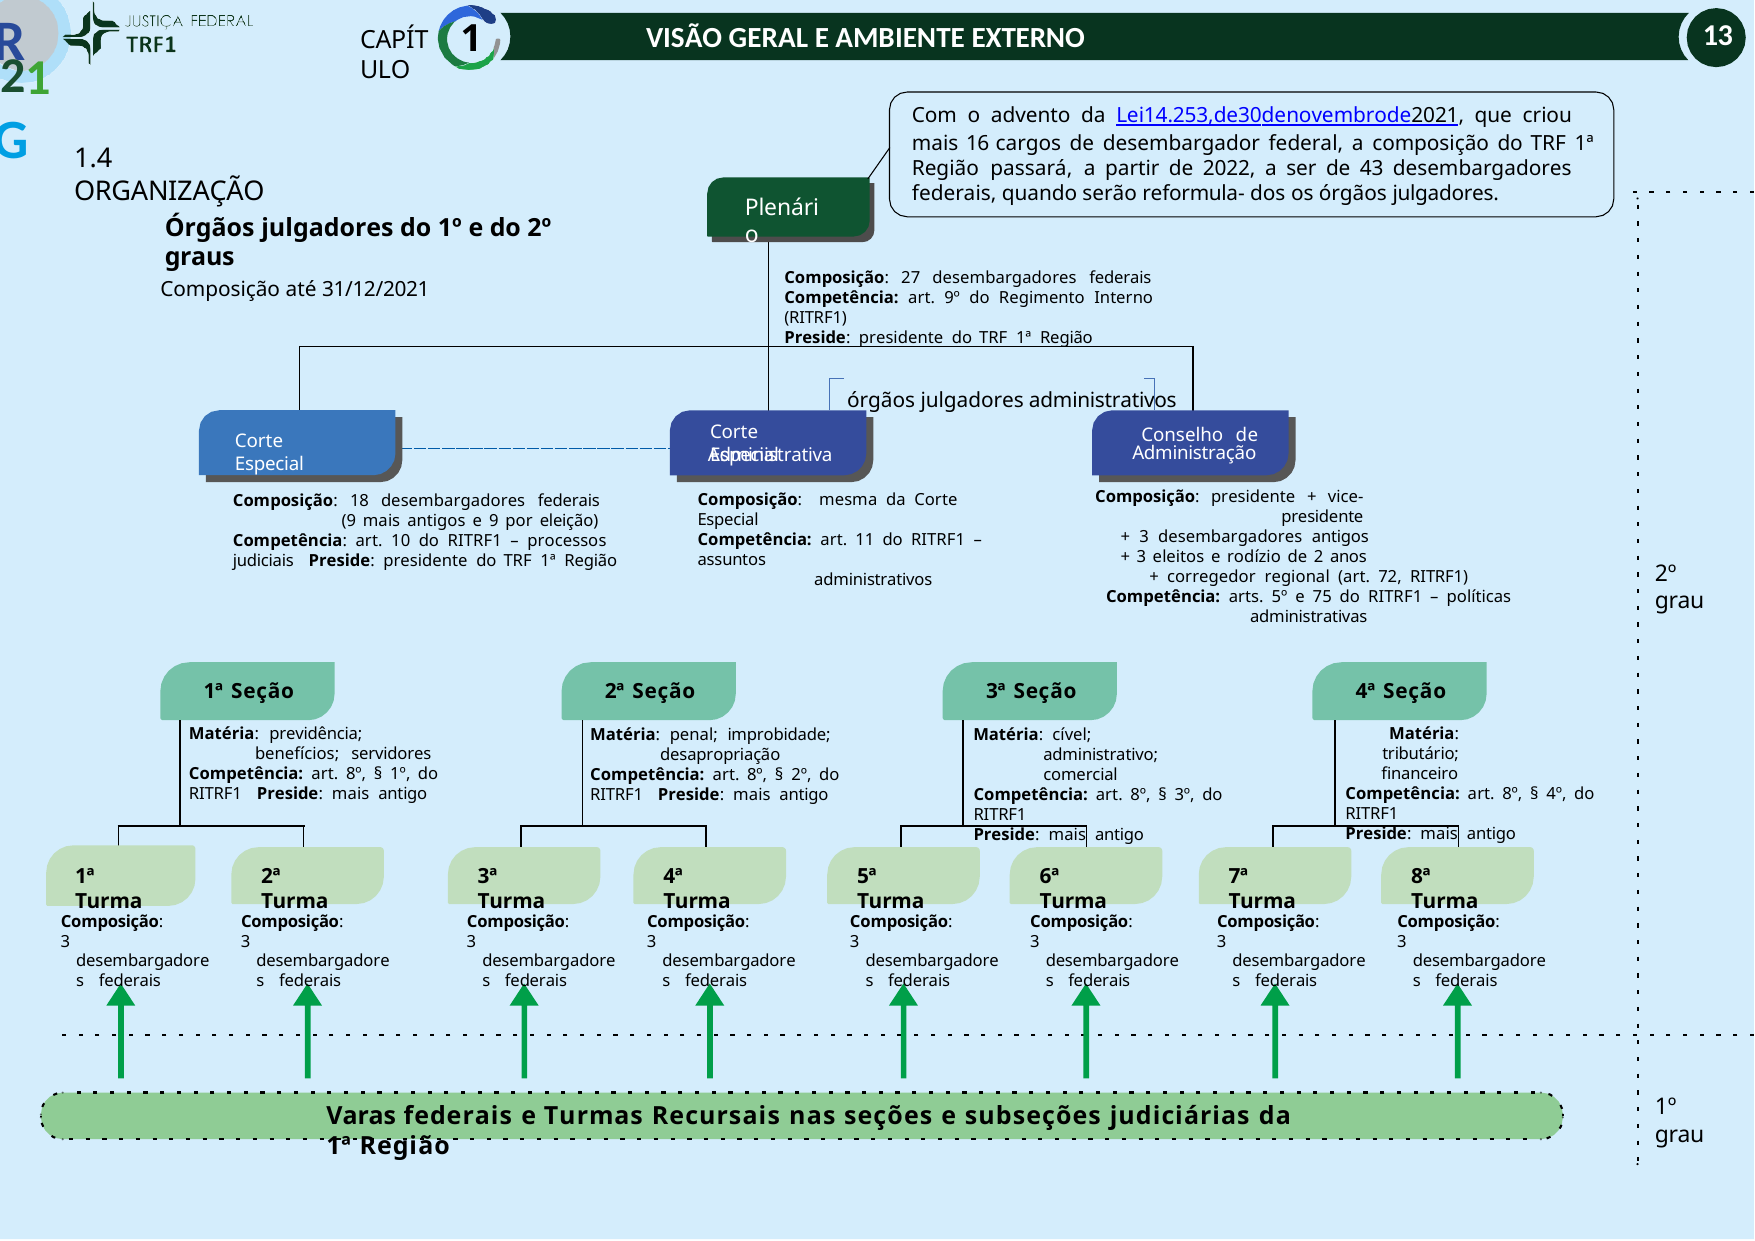

RG
1
13
21
VISÃO GERAL E AMBIENTE EXTERNO
CAPÍTULO
Com o advento da Lei14.253,de30denovembrode2021, que criou mais 16 cargos de desembargador federal, a composição do TRF 1ª Região passará, a partir de 2022, a ser de 43 desembargadores federais, quando serão reformula- dos os órgãos julgadores.
1.4 ORGANIZAÇÃO
Plenário
Órgãos julgadores do 1º e do 2º graus
Composição até 31/12/2021
Composição: 27 desembargadores federais
Competência: art. 9º do Regimento Interno (RITRF1)
Preside: presidente do TRF 1ª Região
órgãos julgadores administrativos
Corte Especial
Conselho de Administração
Corte Especial
Administrativa
Composição: presidente + vice-presidente
+ 3 desembargadores antigos
+ 3 eleitos e rodízio de 2 anos
+ corregedor regional (art. 72, RITRF1)
Competência: arts. 5º e 75 do RITRF1 – políticas administrativas
Composição: mesma da Corte Especial
Competência: art. 11 do RITRF1 – assuntos
administrativos
Composição: 18 desembargadores federais
(9 mais antigos e 9 por eleição) Competência: art. 10 do RITRF1 – processos judiciais Preside: presidente do TRF 1ª Região
2º grau
1ª Seção
Matéria: previdência;
benefícios; servidores Competência: art. 8º, § 1º, do RITRF1 Preside: mais antigo
2ª Seção
Matéria: penal; improbidade;
desapropriação Competência: art. 8º, § 2º, do RITRF1 Preside: mais antigo
3ª Seção
Matéria: cível; administrativo; comercial
Competência: art. 8º, § 3º, do RITRF1
Preside: mais antigo
4ª Seção
Matéria: tributário;
financeiro
Competência: art. 8º, § 4º, do RITRF1
Preside: mais antigo
1ª Turma
2ª Turma
3ª Turma
4ª Turma
5ª Turma
6ª Turma
7ª Turma
8ª Turma
Composição:
3 desembargadores federais
Composição:
3 desembargadores federais
Composição:
3 desembargadores federais
Composição:
3 desembargadores federais
Composição:
3 desembargadores federais
Composição:
3 desembargadores federais
Composição:
3 desembargadores federais
Composição:
3 desembargadores federais
1º grau
Varas federais e Turmas Recursais nas seções e subseções judiciárias da 1ª Região